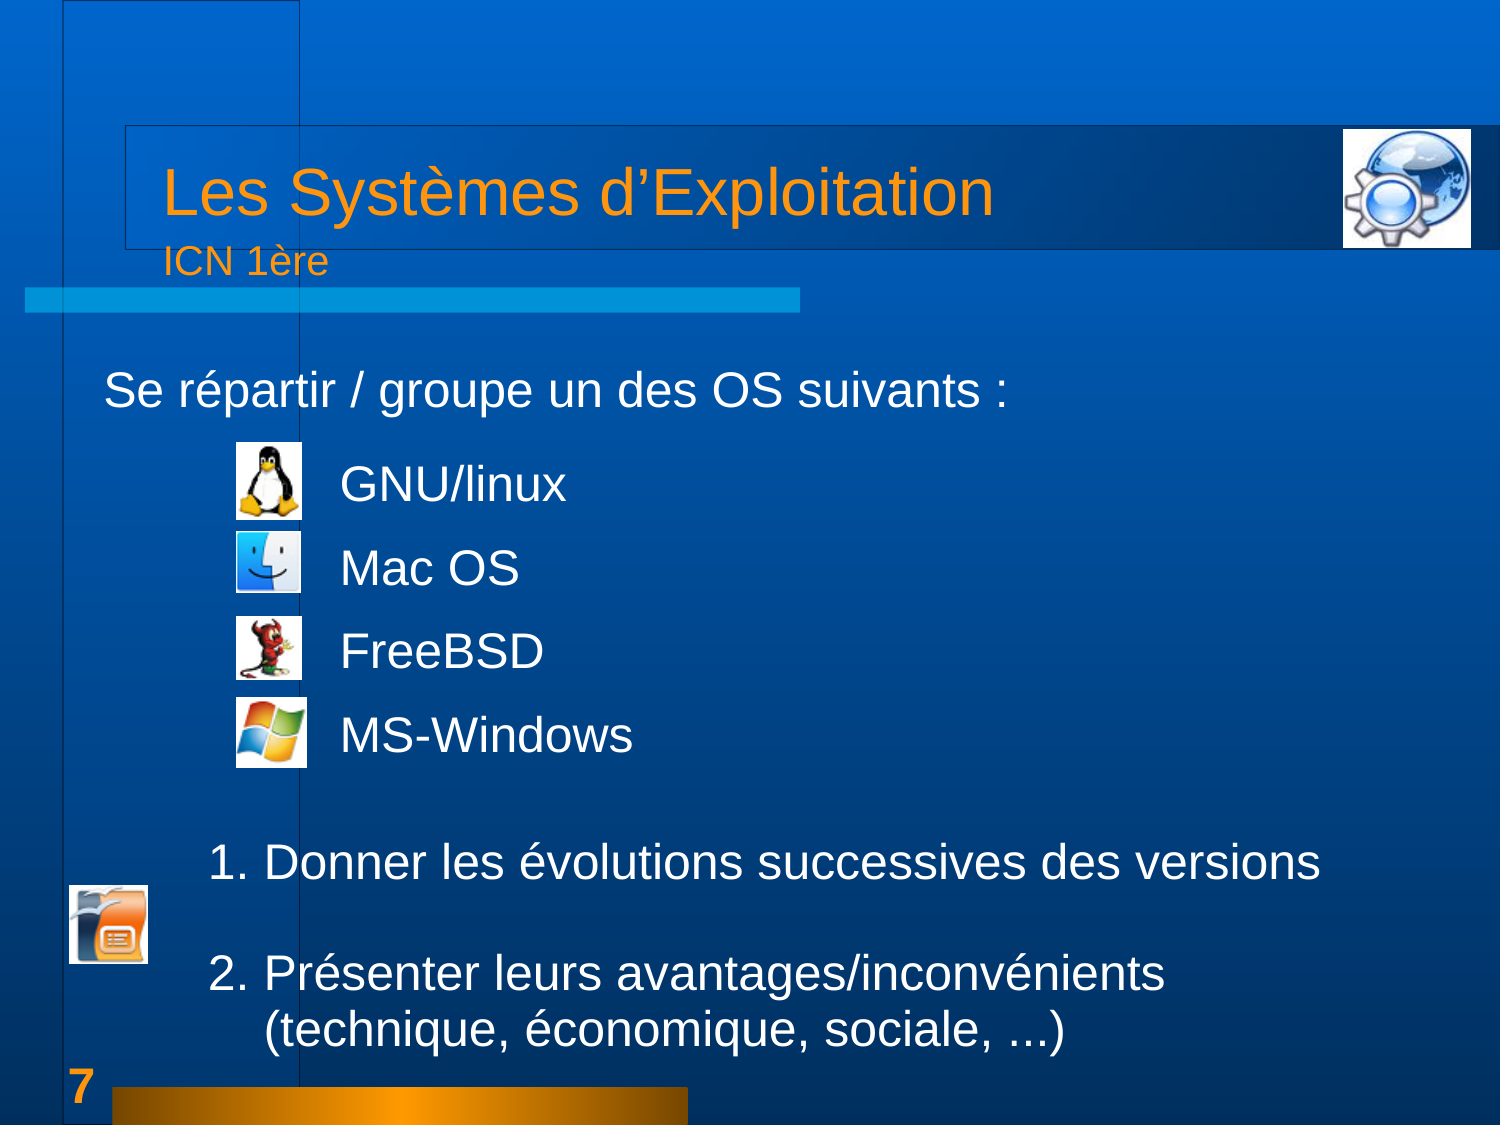

Se répartir / groupe un des OS suivants :
GNU/linux
Mac OS
FreeBSD
MS-Windows
 Donner les évolutions successives des versions
 Présenter leurs avantages/inconvénients
 (technique, économique, sociale, ...)